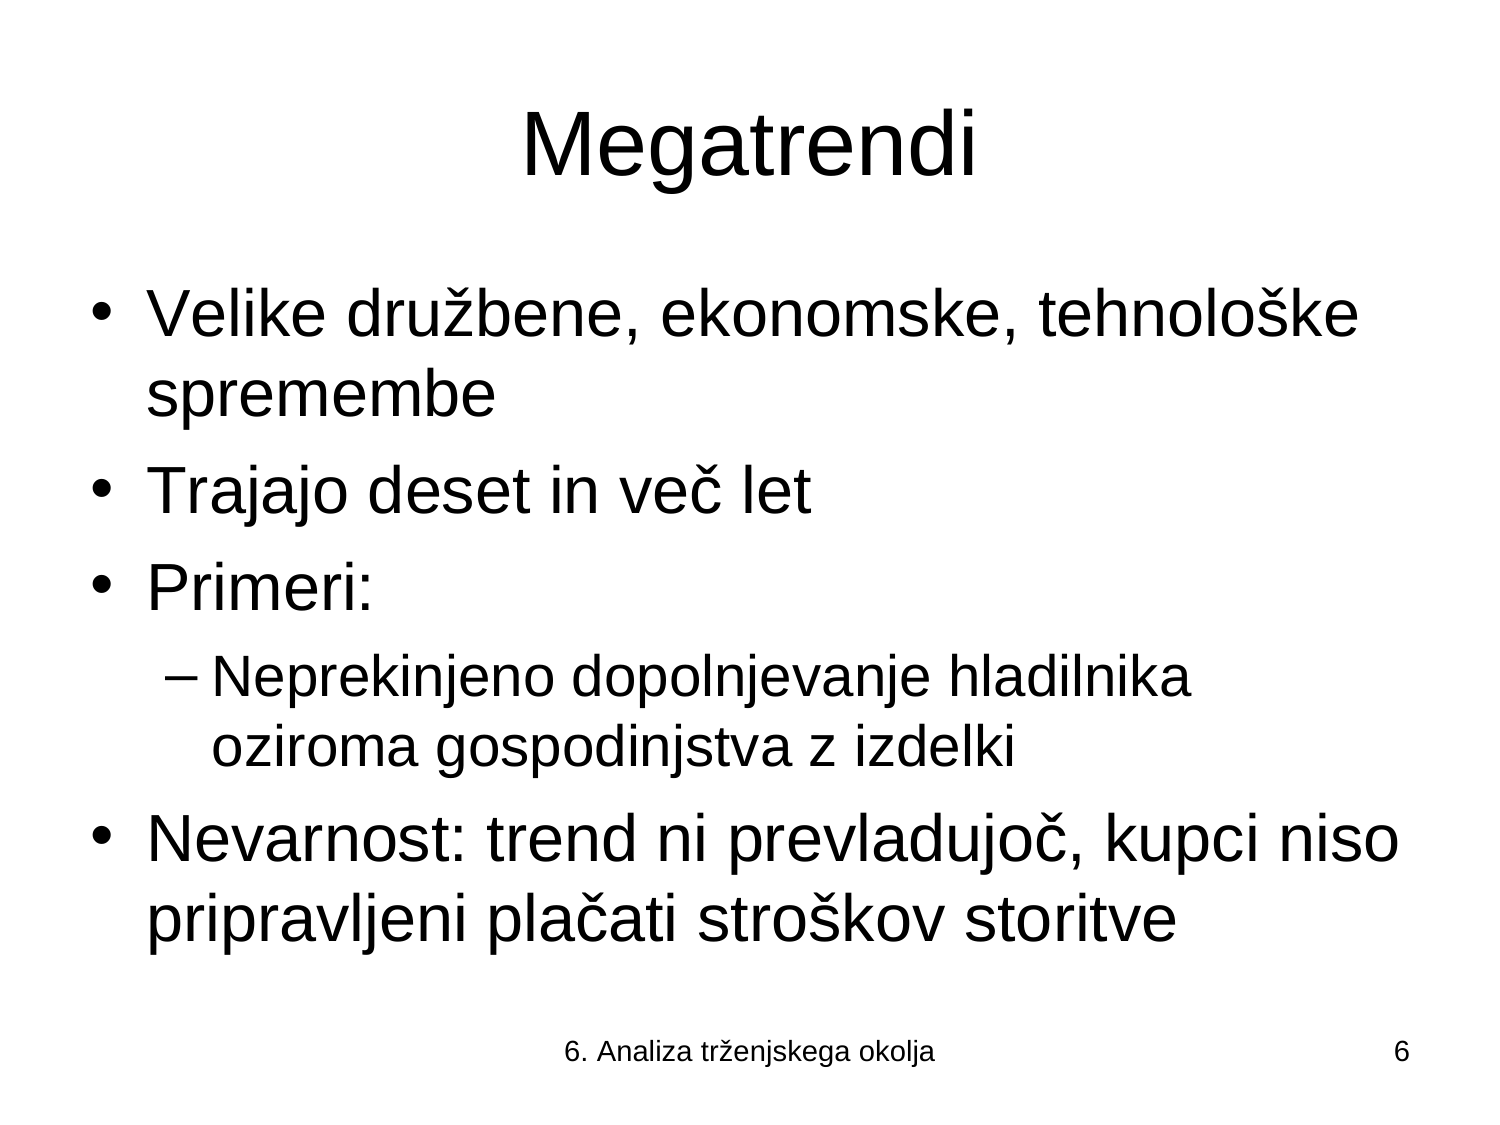

# Megatrendi
Velike družbene, ekonomske, tehnološke spremembe
Trajajo deset in več let
Primeri:
Neprekinjeno dopolnjevanje hladilnika oziroma gospodinjstva z izdelki
Nevarnost: trend ni prevladujoč, kupci niso pripravljeni plačati stroškov storitve
6. Analiza trženjskega okolja